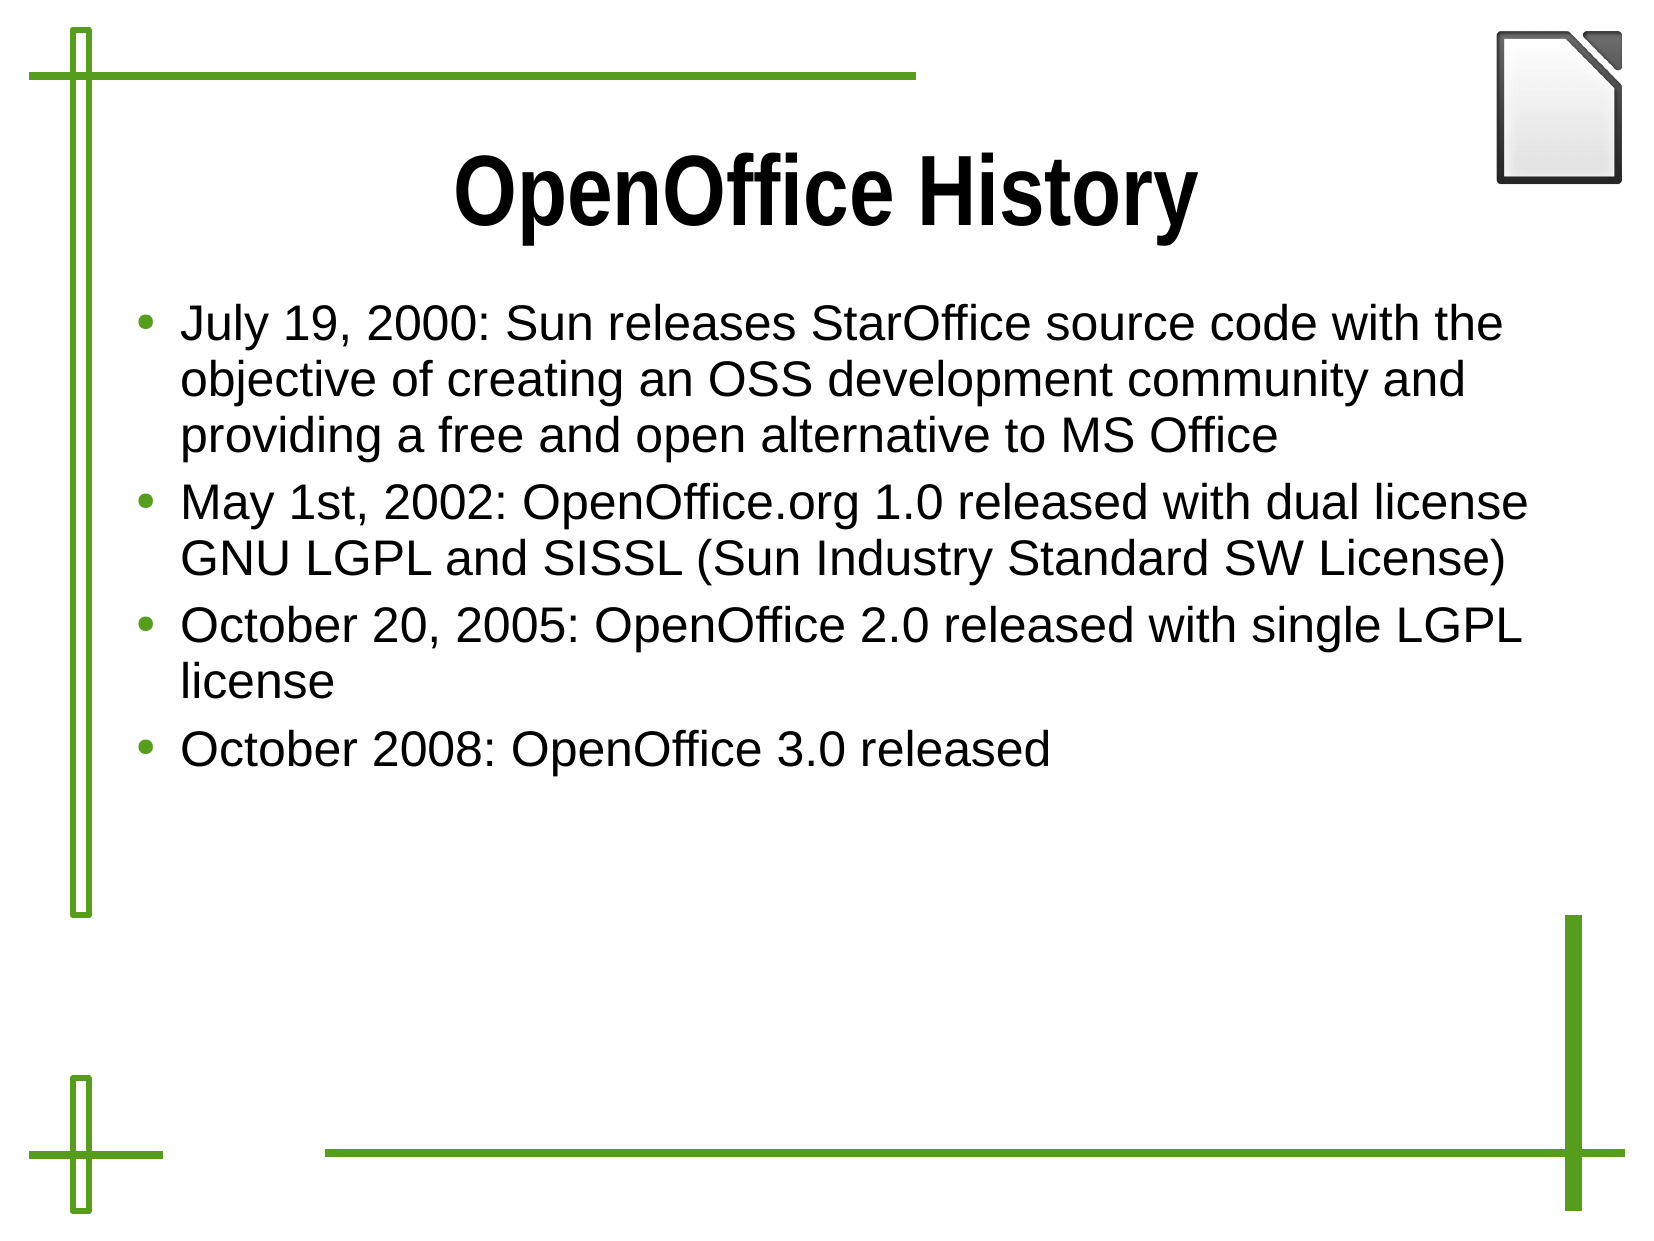

# OpenOffice History
July 19, 2000: Sun releases StarOffice source code with the objective of creating an OSS development community and providing a free and open alternative to MS Office
May 1st, 2002: OpenOffice.org 1.0 released with dual license GNU LGPL and SISSL (Sun Industry Standard SW License)
October 20, 2005: OpenOffice 2.0 released with single LGPL license
October 2008: OpenOffice 3.0 released